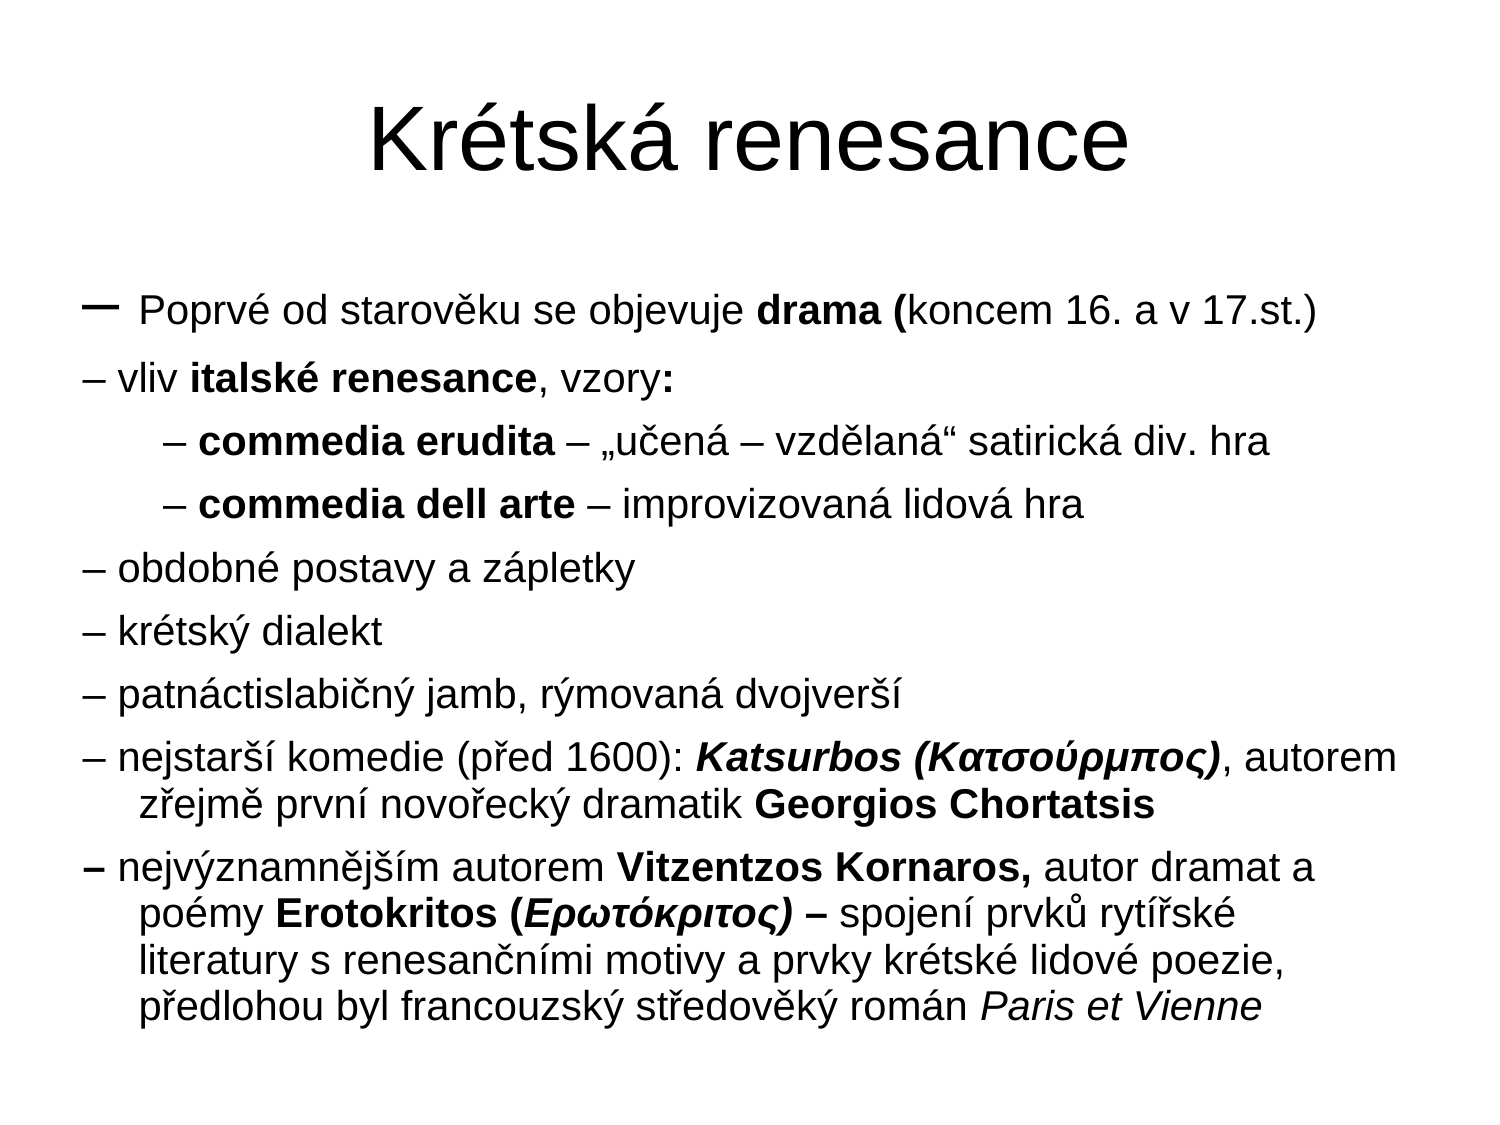

# Krétská renesance
– Poprvé od starověku se objevuje drama (koncem 16. a v 17.st.)
– vliv italské renesance, vzory:
 – commedia erudita – „učená – vzdělaná“ satirická div. hra
 – commedia dell arte – improvizovaná lidová hra
– obdobné postavy a zápletky
– krétský dialekt
– patnáctislabičný jamb, rýmovaná dvojverší
– nejstarší komedie (před 1600): Katsurbos (Κατσούρμπος), autorem zřejmě první novořecký dramatik Georgios Chortatsis
– nejvýznamnějším autorem Vitzentzos Kornaros, autor dramat a poémy Erotokritos (Ερωτόκριτος) – spojení prvků rytířské literatury s renesančními motivy a prvky krétské lidové poezie, předlohou byl francouzský středověký román Paris et Vienne